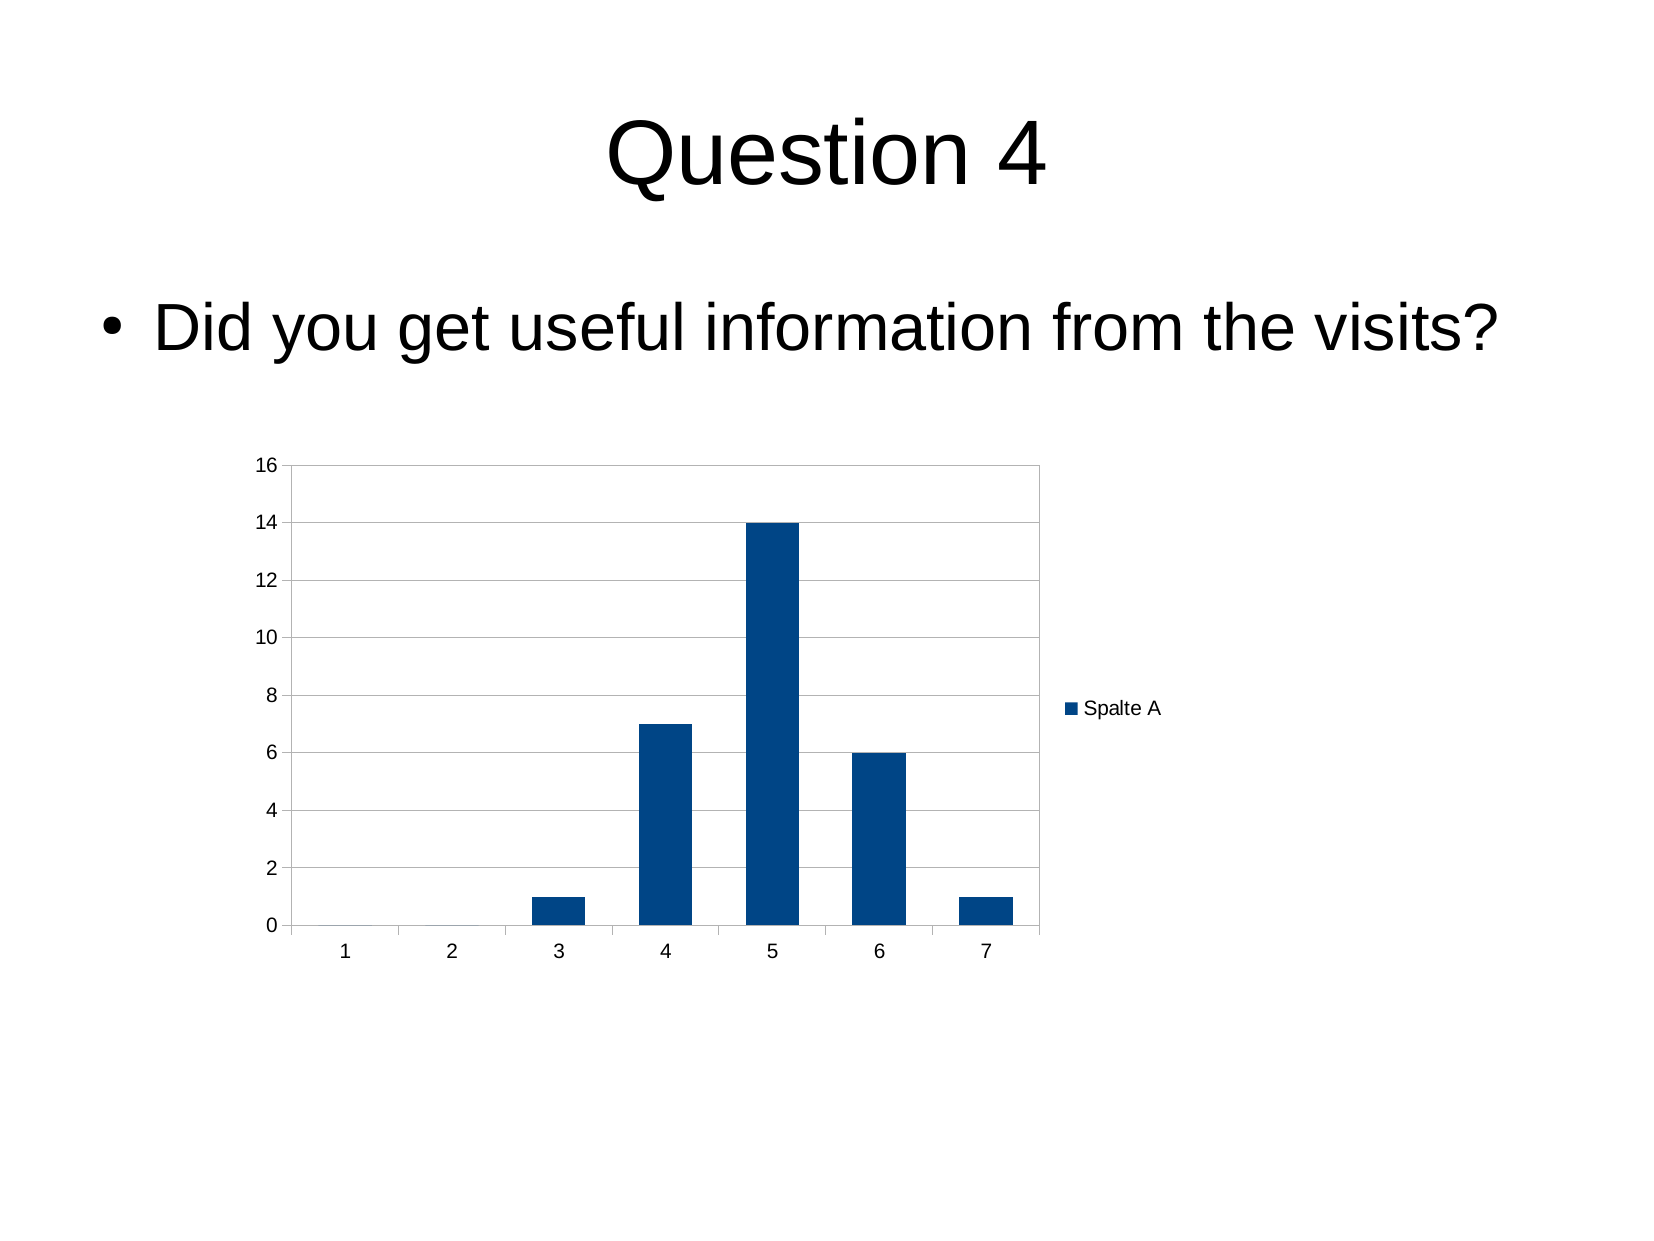

# Question 4
Did you get useful information from the visits?
### Chart
| Category | Spalte A |
|---|---|
| 1 | 0.0 |
| 2 | 0.0 |
| 3 | 1.0 |
| 4 | 7.0 |
| 5 | 14.0 |
| 6 | 6.0 |
| 7 | 1.0 |